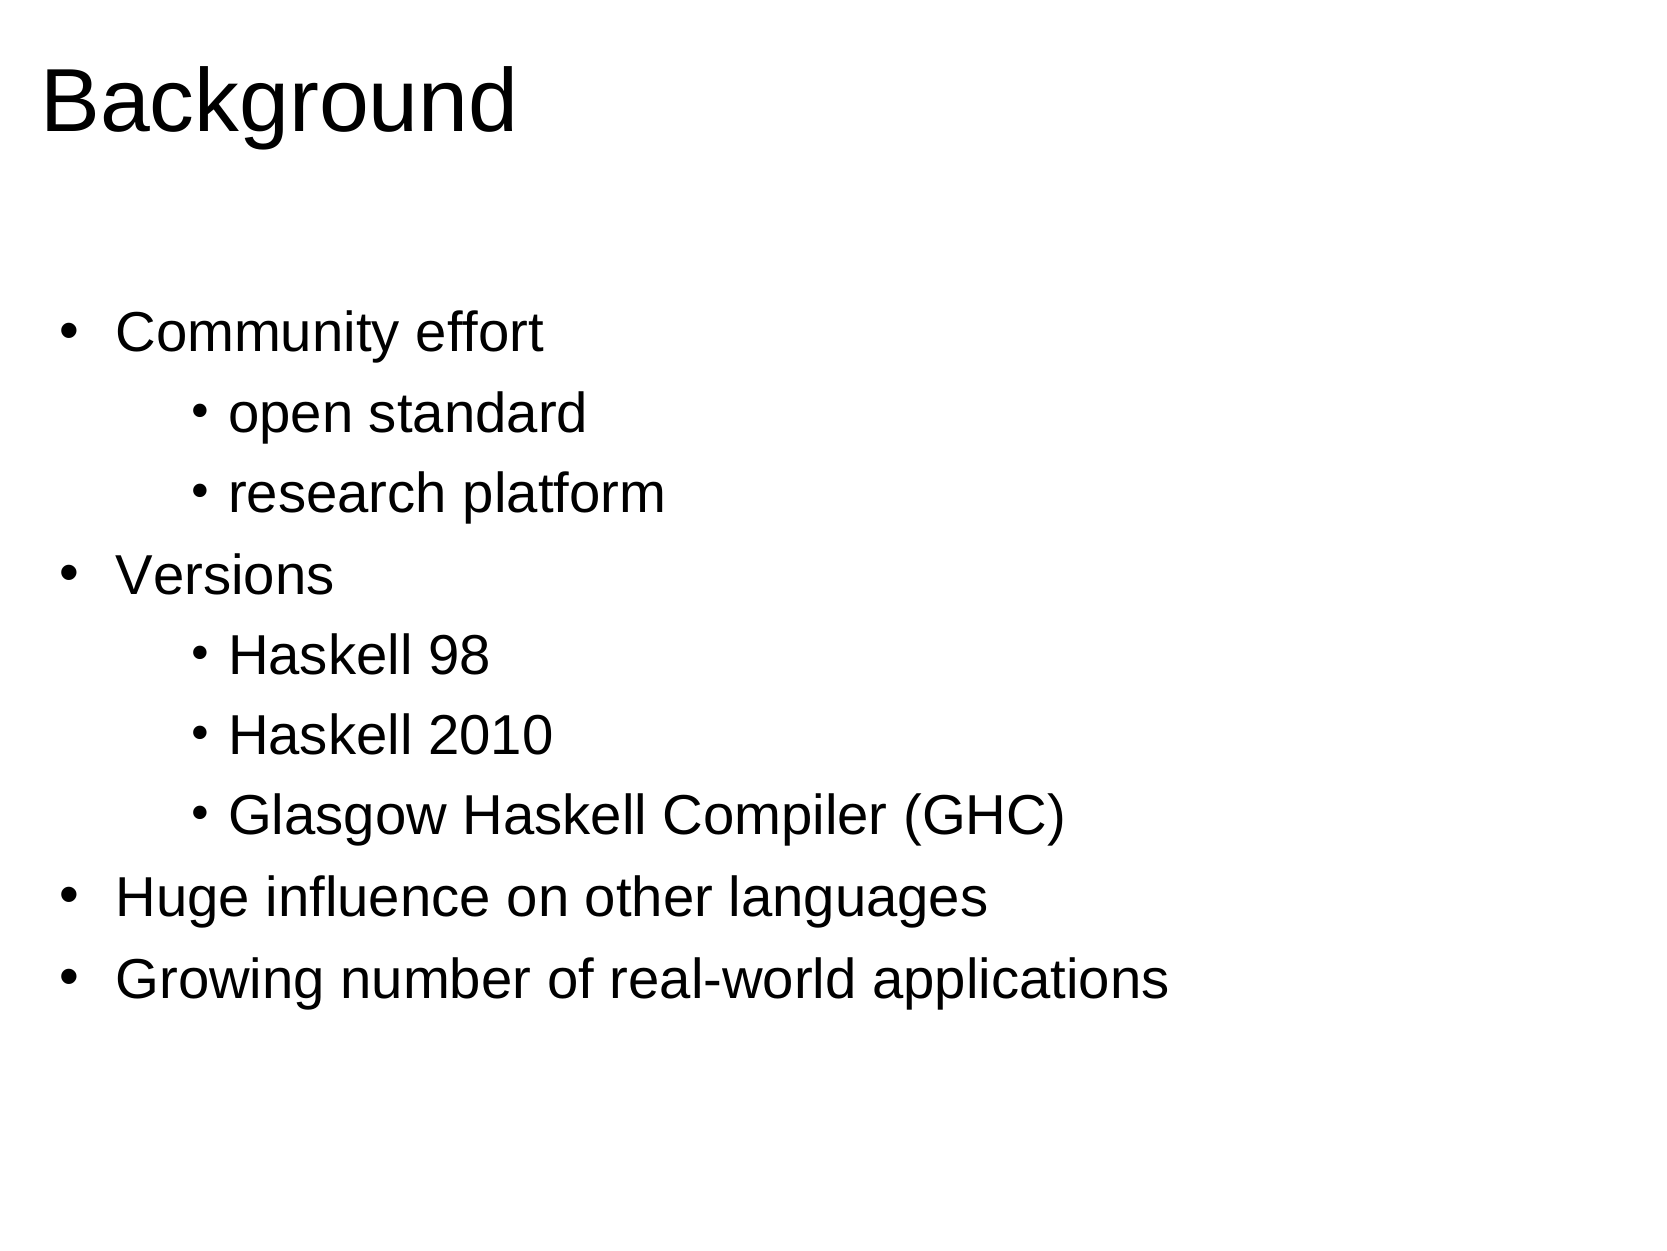

# Background
Community effort
open standard
research platform
Versions
Haskell 98
Haskell 2010
Glasgow Haskell Compiler (GHC)
Huge influence on other languages
Growing number of real-world applications